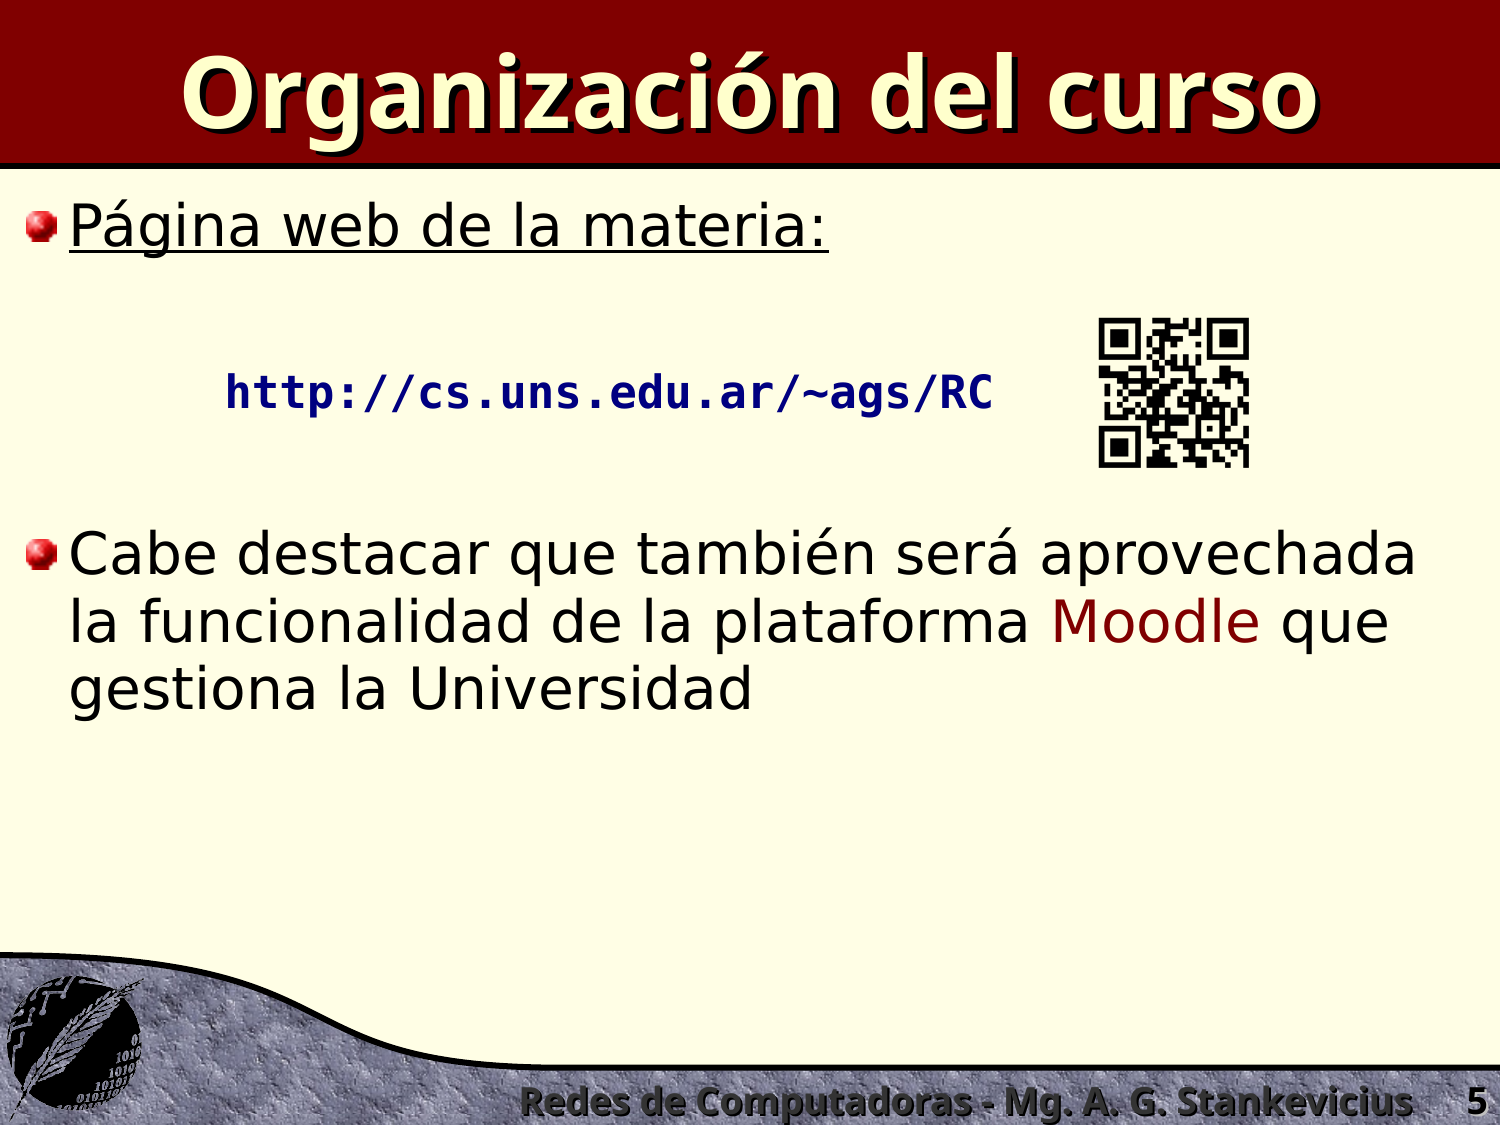

Organización del curso
# Página web de la materia:
http://cs.uns.edu.ar/~ags/RC
Cabe destacar que también será aprovechada la funcionalidad de la plataforma Moodle que gestiona la Universidad
5